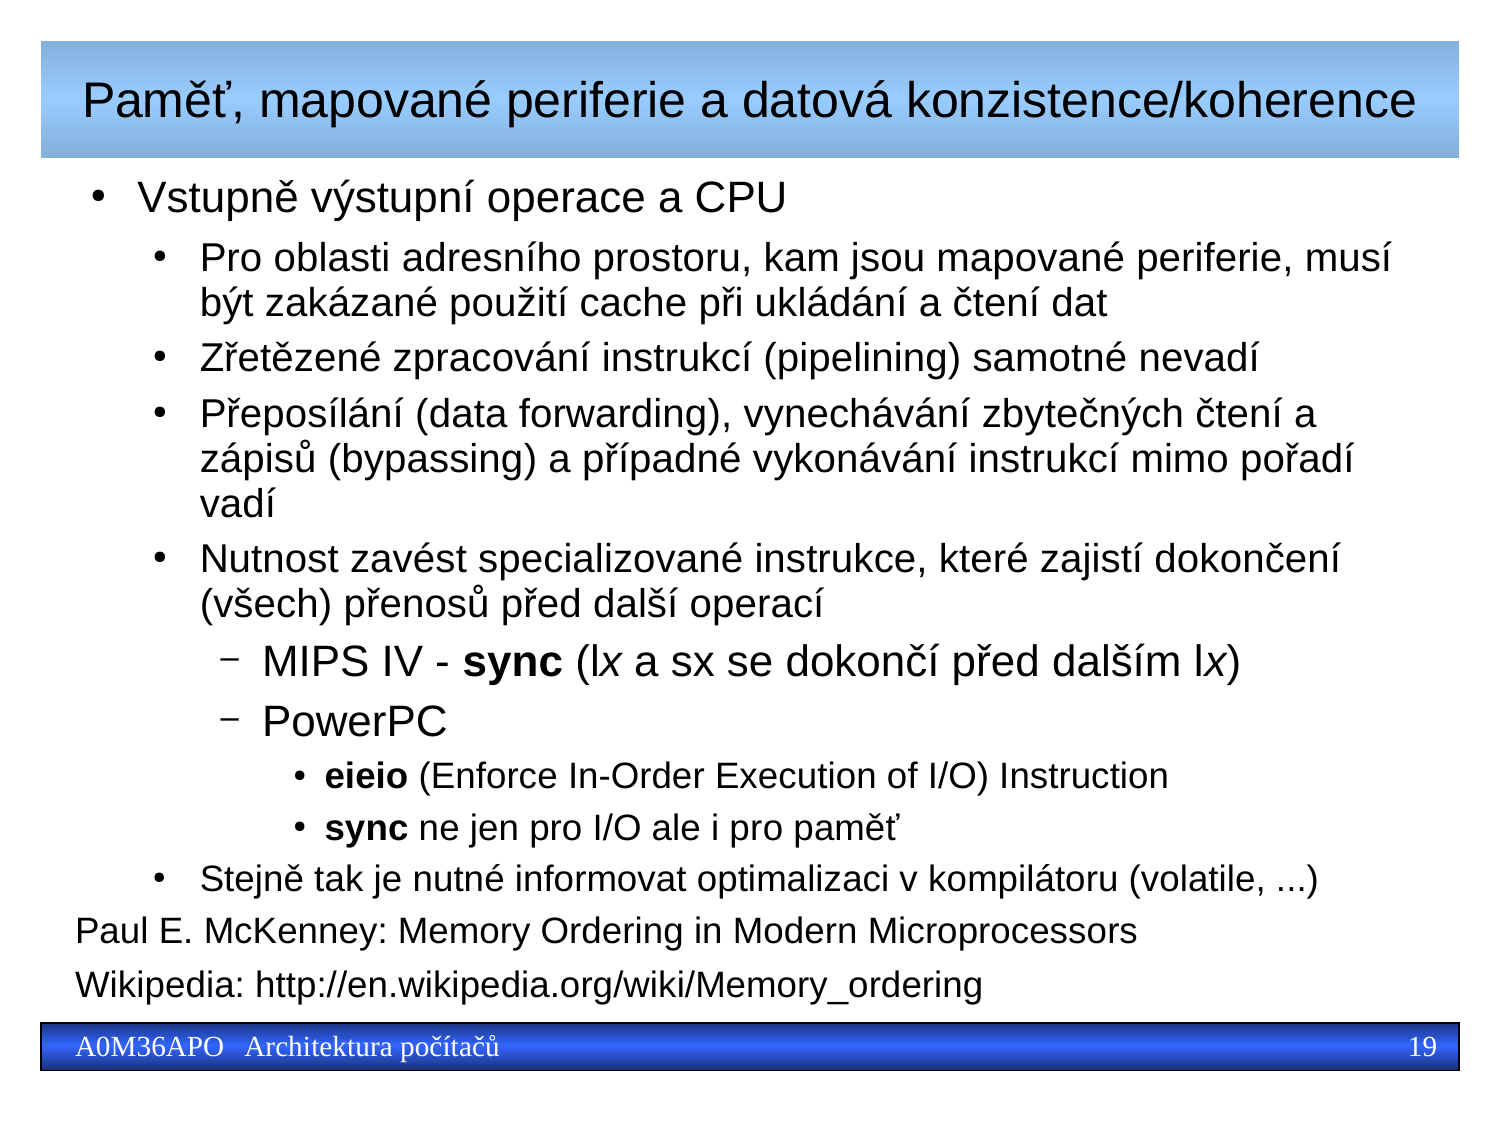

# Paměť, mapované periferie a datová konzistence/koherence
Vstupně výstupní operace a CPU
Pro oblasti adresního prostoru, kam jsou mapované periferie, musí být zakázané použití cache při ukládání a čtení dat
Zřetězené zpracování instrukcí (pipelining) samotné nevadí
Přeposílání (data forwarding), vynechávání zbytečných čtení a zápisů (bypassing) a případné vykonávání instrukcí mimo pořadí vadí
Nutnost zavést specializované instrukce, které zajistí dokončení (všech) přenosů před další operací
MIPS IV - sync (lx a sx se dokončí před dalším lx)
PowerPC
eieio (Enforce In-Order Execution of I/O) Instruction
sync ne jen pro I/O ale i pro paměť
Stejně tak je nutné informovat optimalizaci v kompilátoru (volatile, ...)
Paul E. McKenney: Memory Ordering in Modern Microprocessors
Wikipedia: http://en.wikipedia.org/wiki/Memory_ordering
A0M36APO Architektura počítačů
19